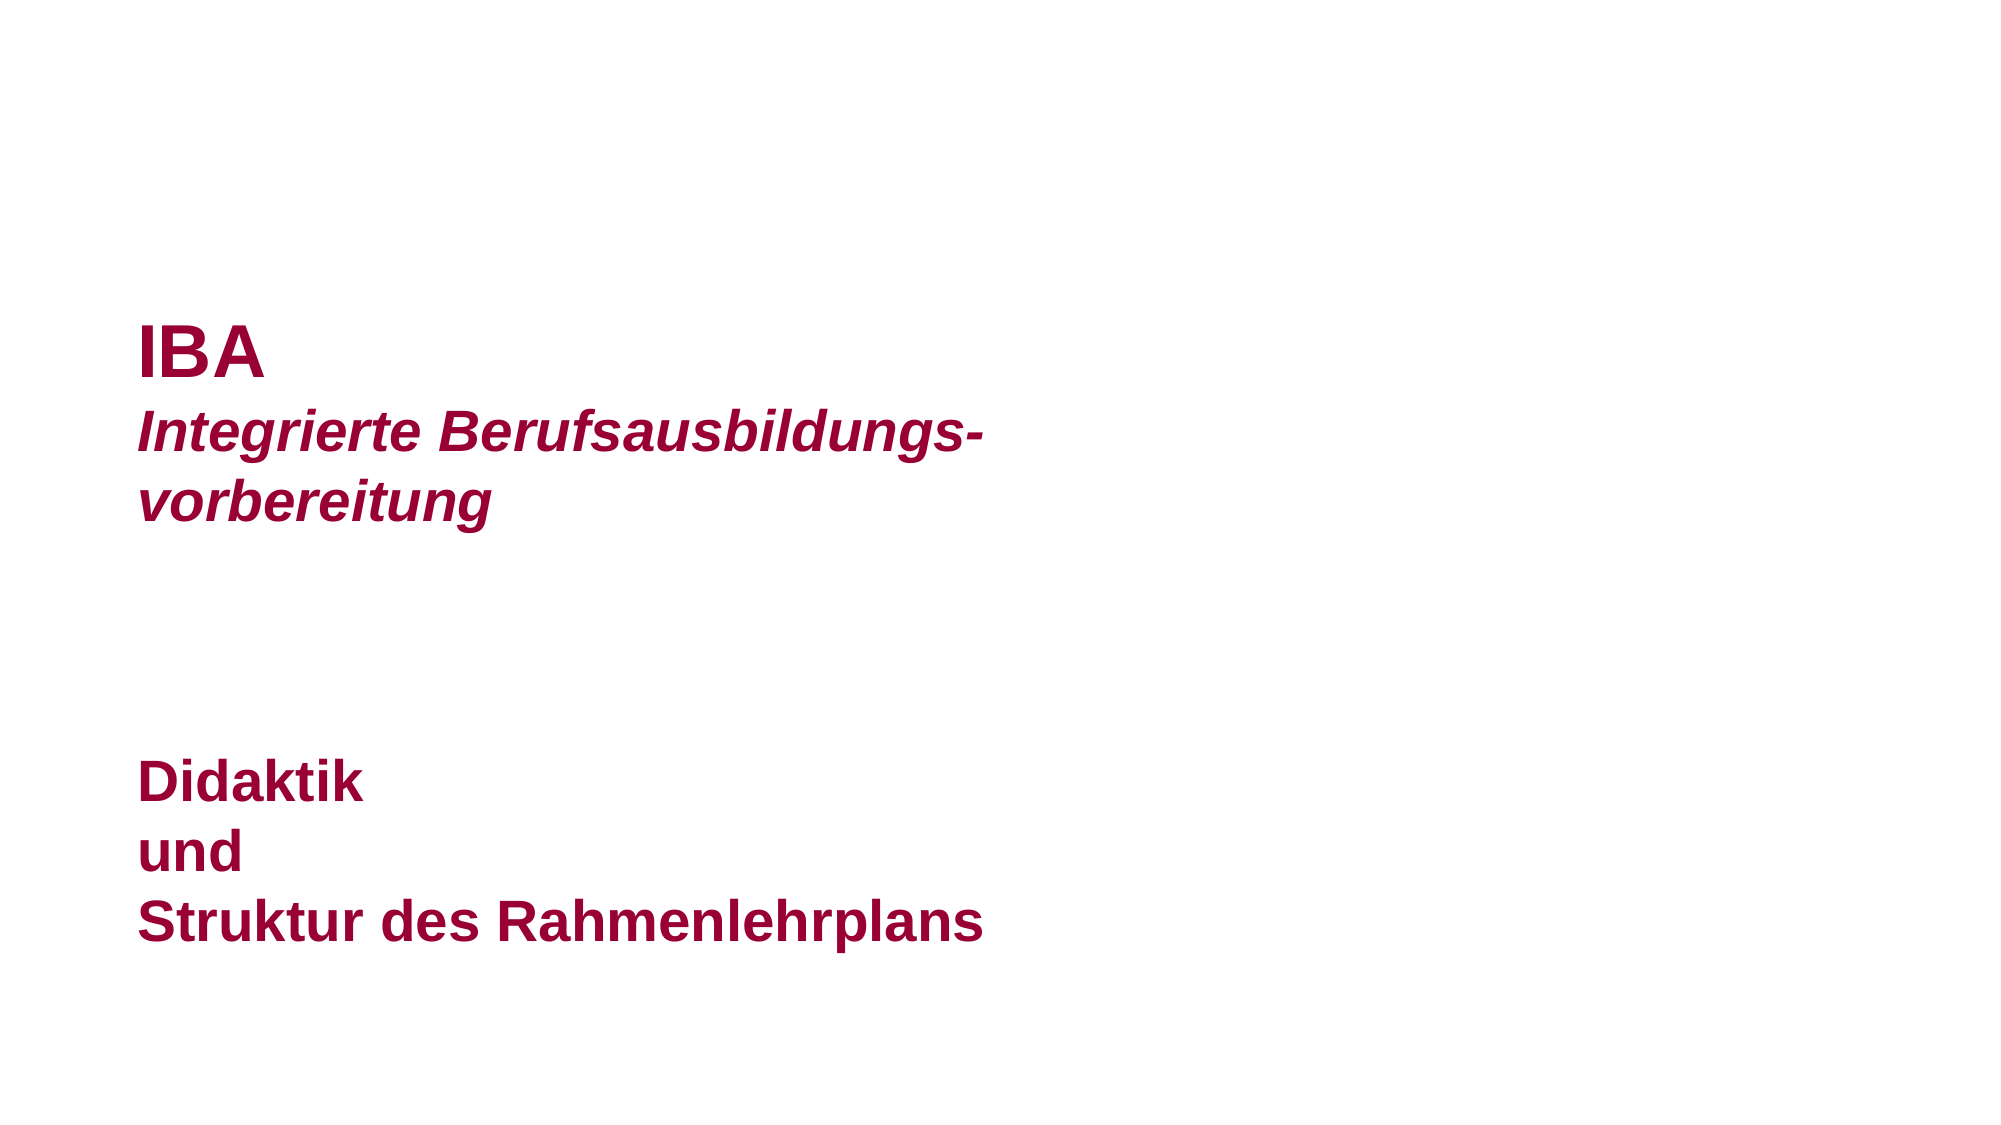

IBA
Integrierte Berufsausbildungs-
vorbereitung
Didaktik
und
Struktur des Rahmenlehrplans